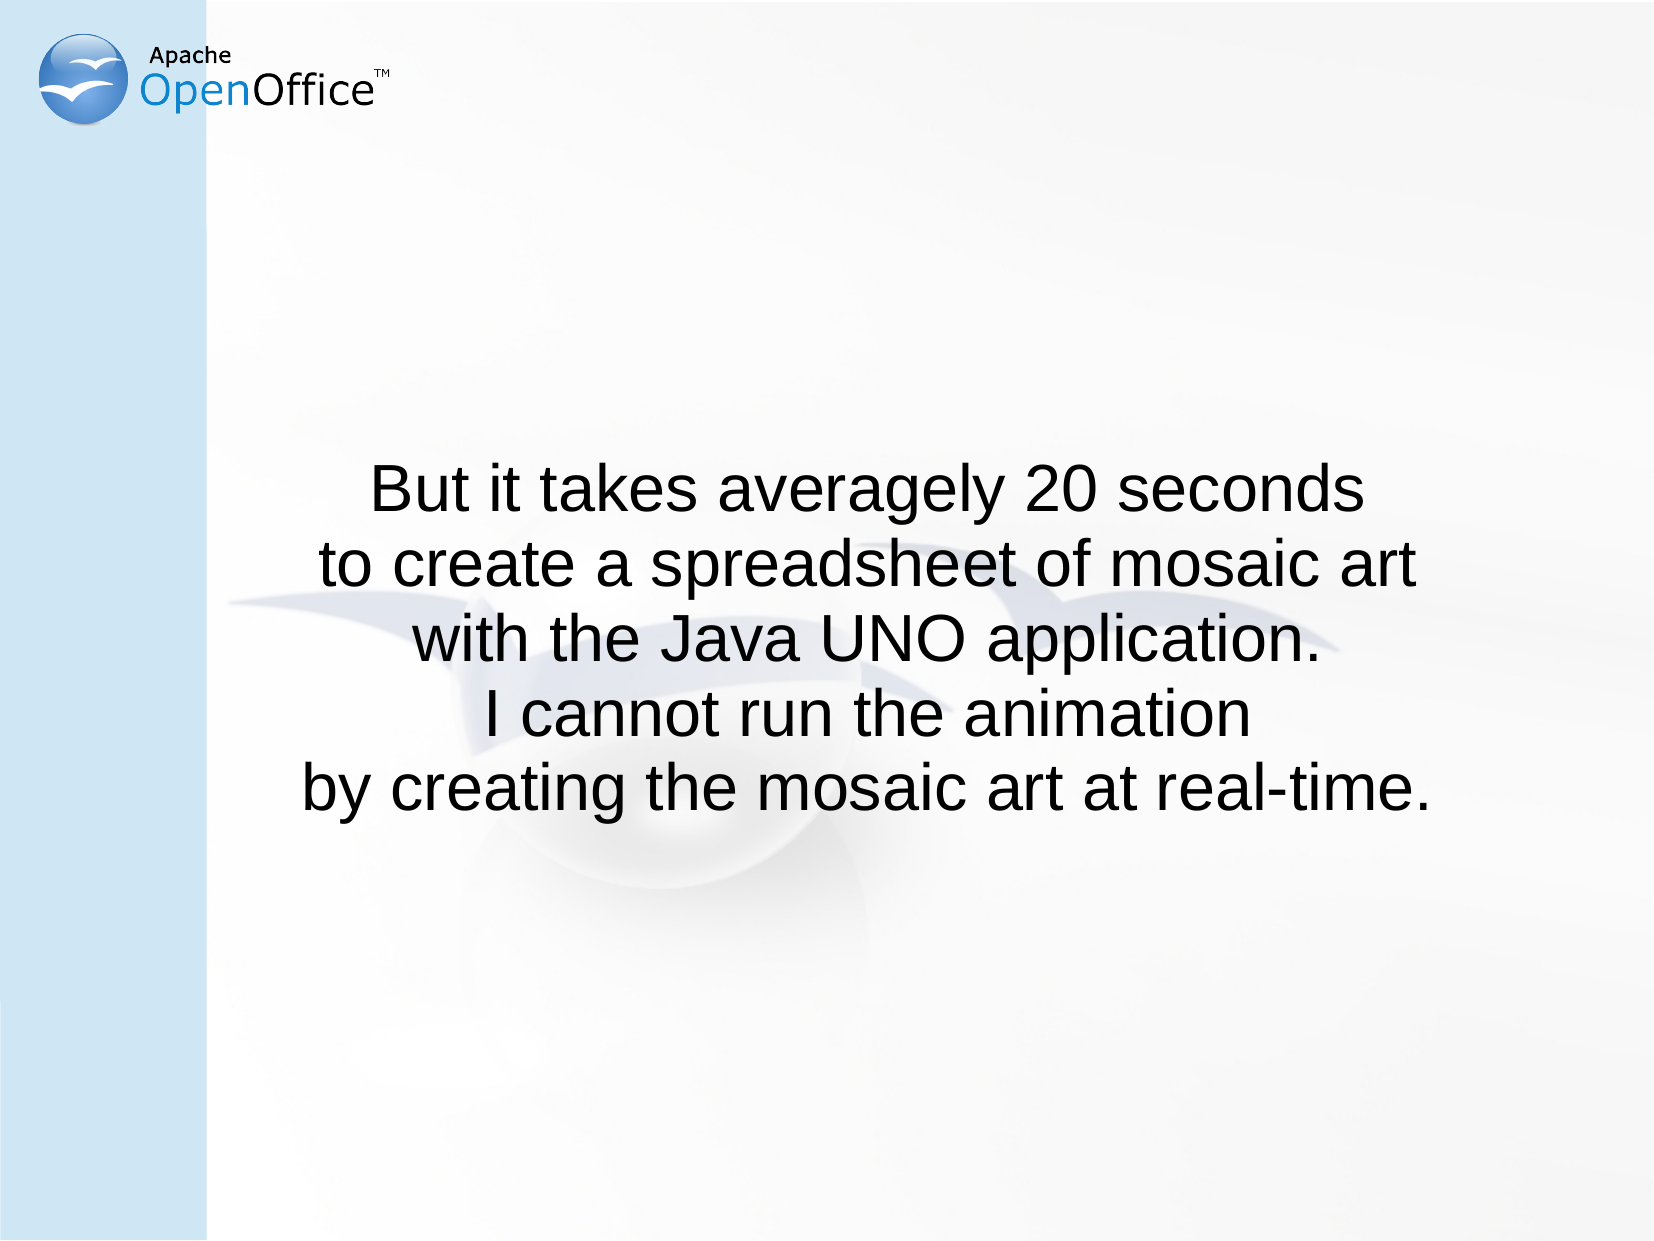

# But it takes averagely 20 seconds
to create a spreadsheet of mosaic art
with the Java UNO application.
I cannot run the animation
by creating the mosaic art at real-time.